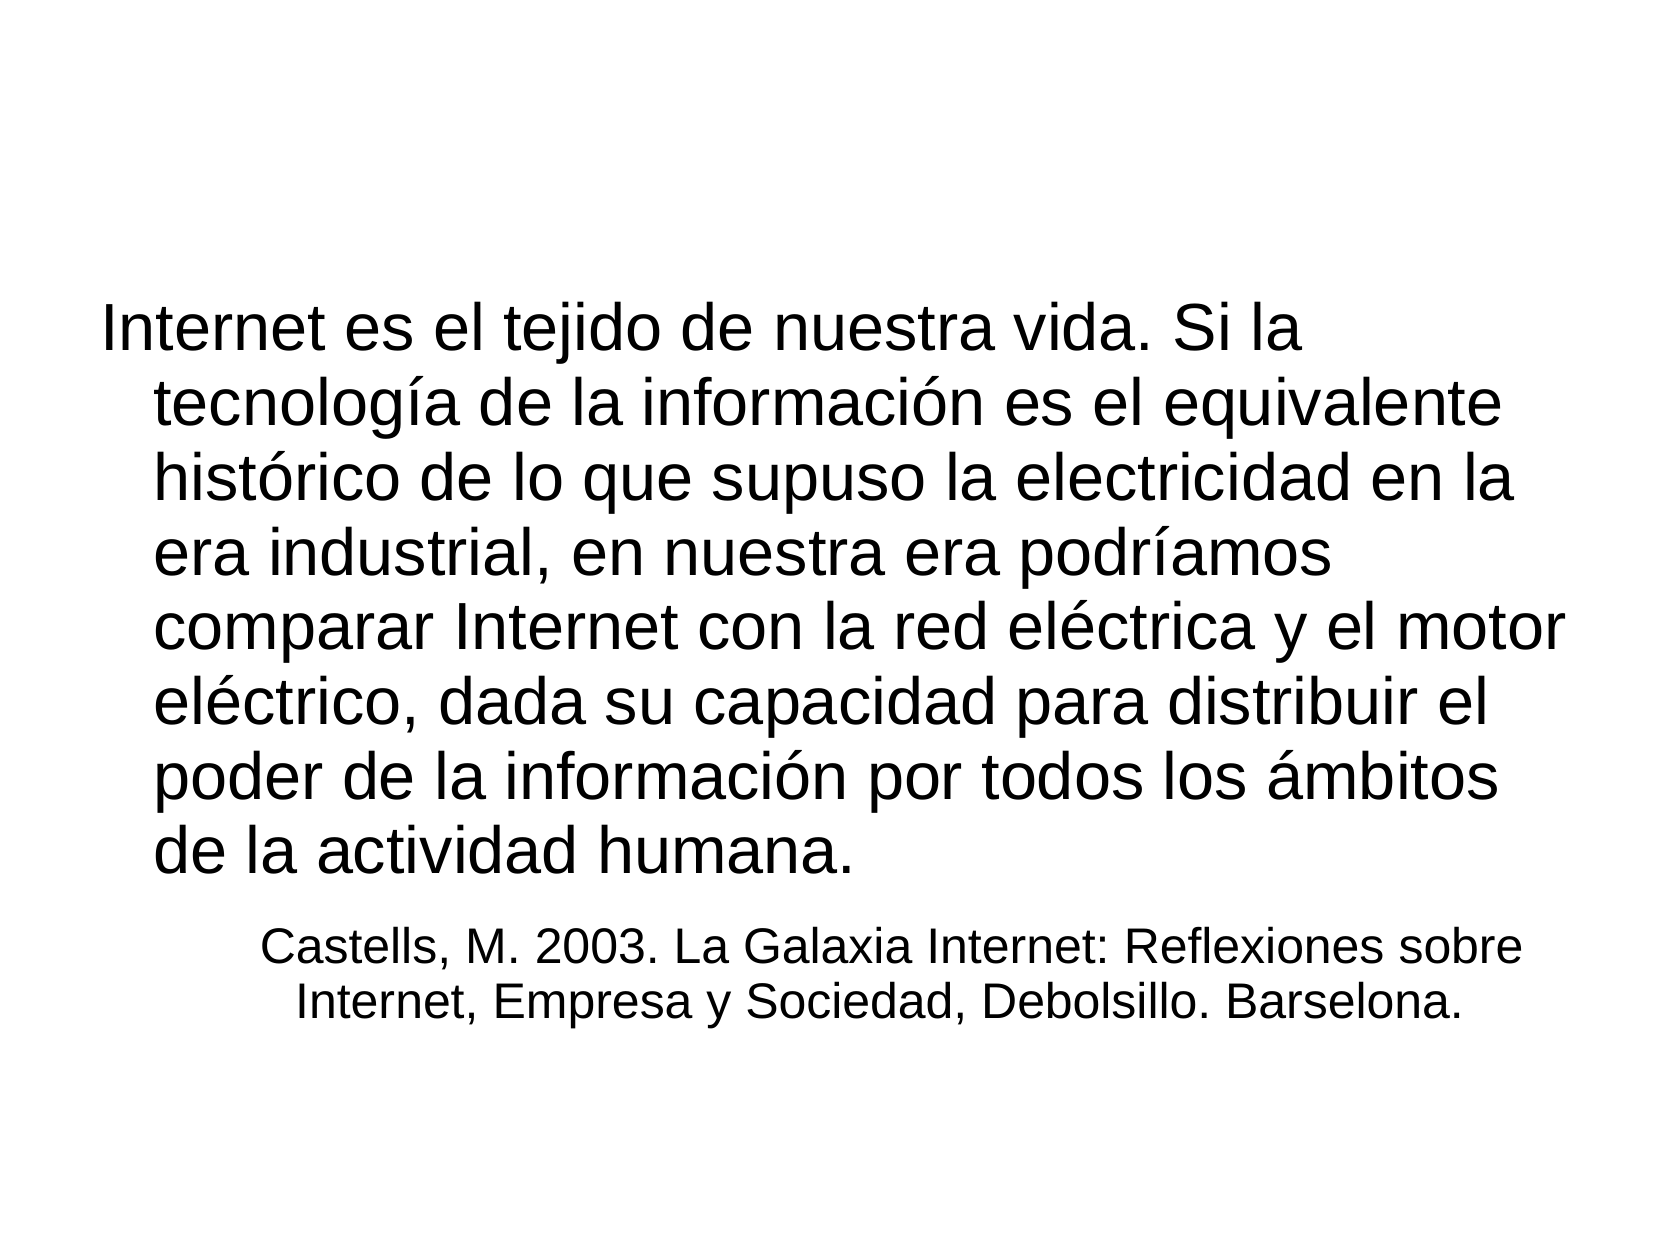

# Internet es el tejido de nuestra vida. Si la tecnología de la información es el equivalente histórico de lo que supuso la electricidad en la era industrial, en nuestra era podríamos comparar Internet con la red eléctrica y el motor eléctrico, dada su capacidad para distribuir el poder de la información por todos los ámbitos de la actividad humana.
Castells, M. 2003. La Galaxia Internet: Reflexiones sobre Internet, Empresa y Sociedad, Debolsillo. Barselona.